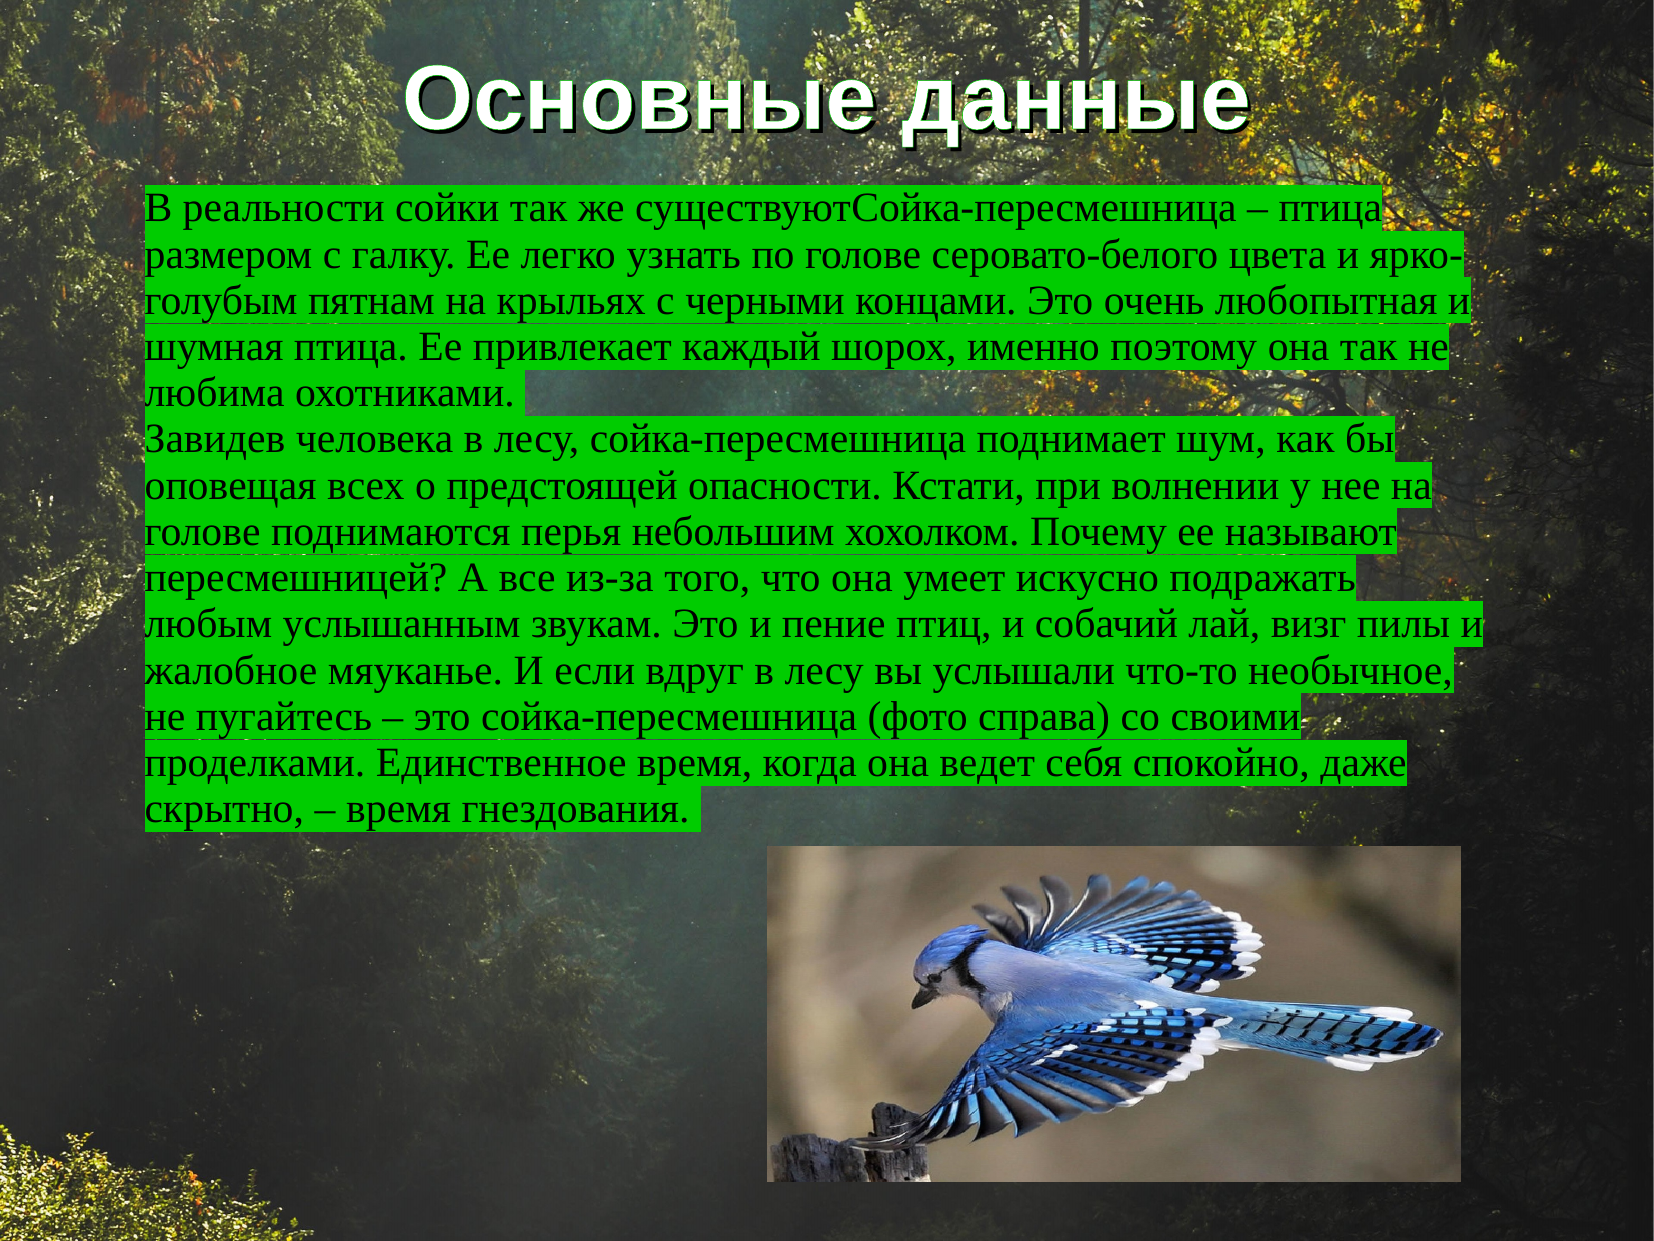

# Основные данные
В реальности сойки так же существуютСойка-пересмешница – птица размером с галку. Ее легко узнать по голове серовато-белого цвета и ярко-голубым пятнам на крыльях с черными концами. Это очень любопытная и шумная птица. Ее привлекает каждый шорох, именно поэтому она так не любима охотниками.
Завидев человека в лесу, сойка-пересмешница поднимает шум, как бы оповещая всех о предстоящей опасности. Кстати, при волнении у нее на голове поднимаются перья небольшим хохолком. Почему ее называют пересмешницей? А все из-за того, что она умеет искусно подражать любым услышанным звукам. Это и пение птиц, и собачий лай, визг пилы и жалобное мяуканье. И если вдруг в лесу вы услышали что-то необычное, не пугайтесь – это сойка-пересмешница (фото справа) со своими проделками. Единственное время, когда она ведет себя спокойно, даже скрытно, – время гнездования.